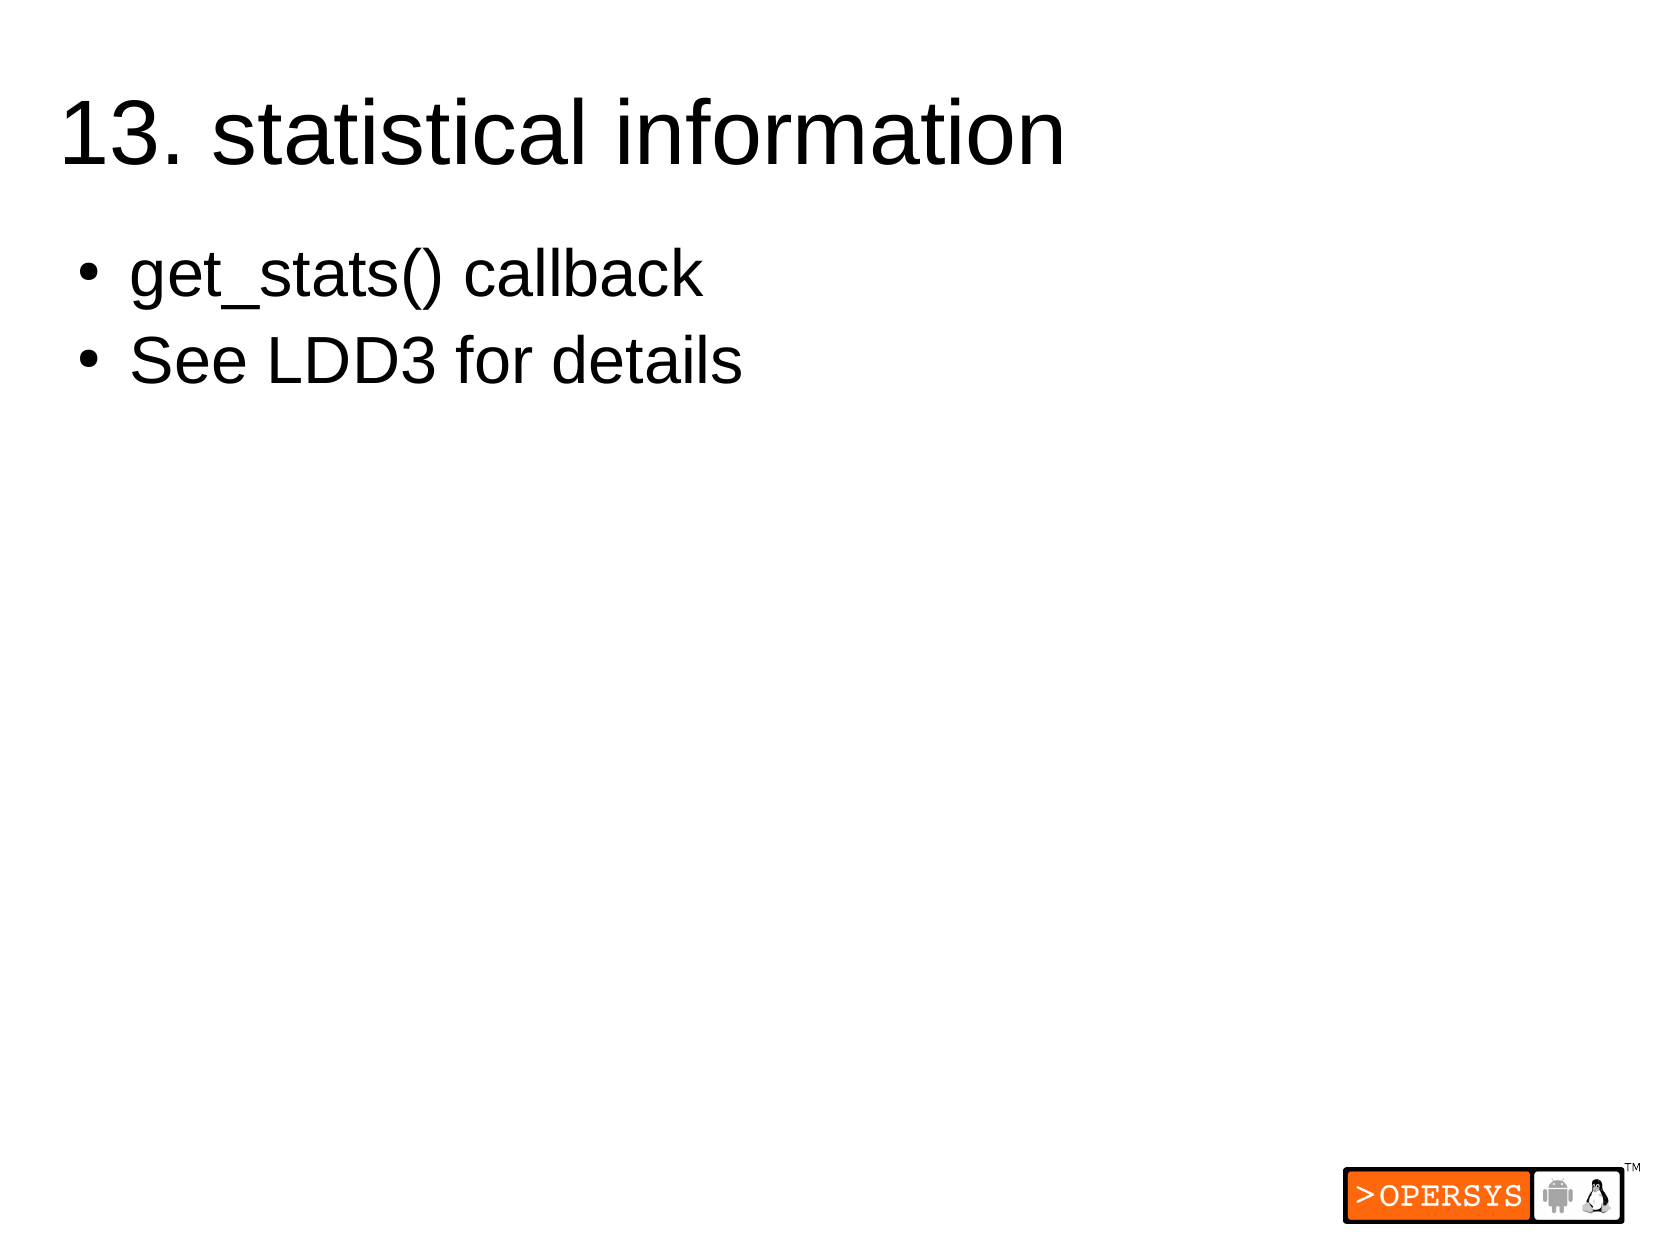

# 13. statistical information
get_stats() callback
See LDD3 for details